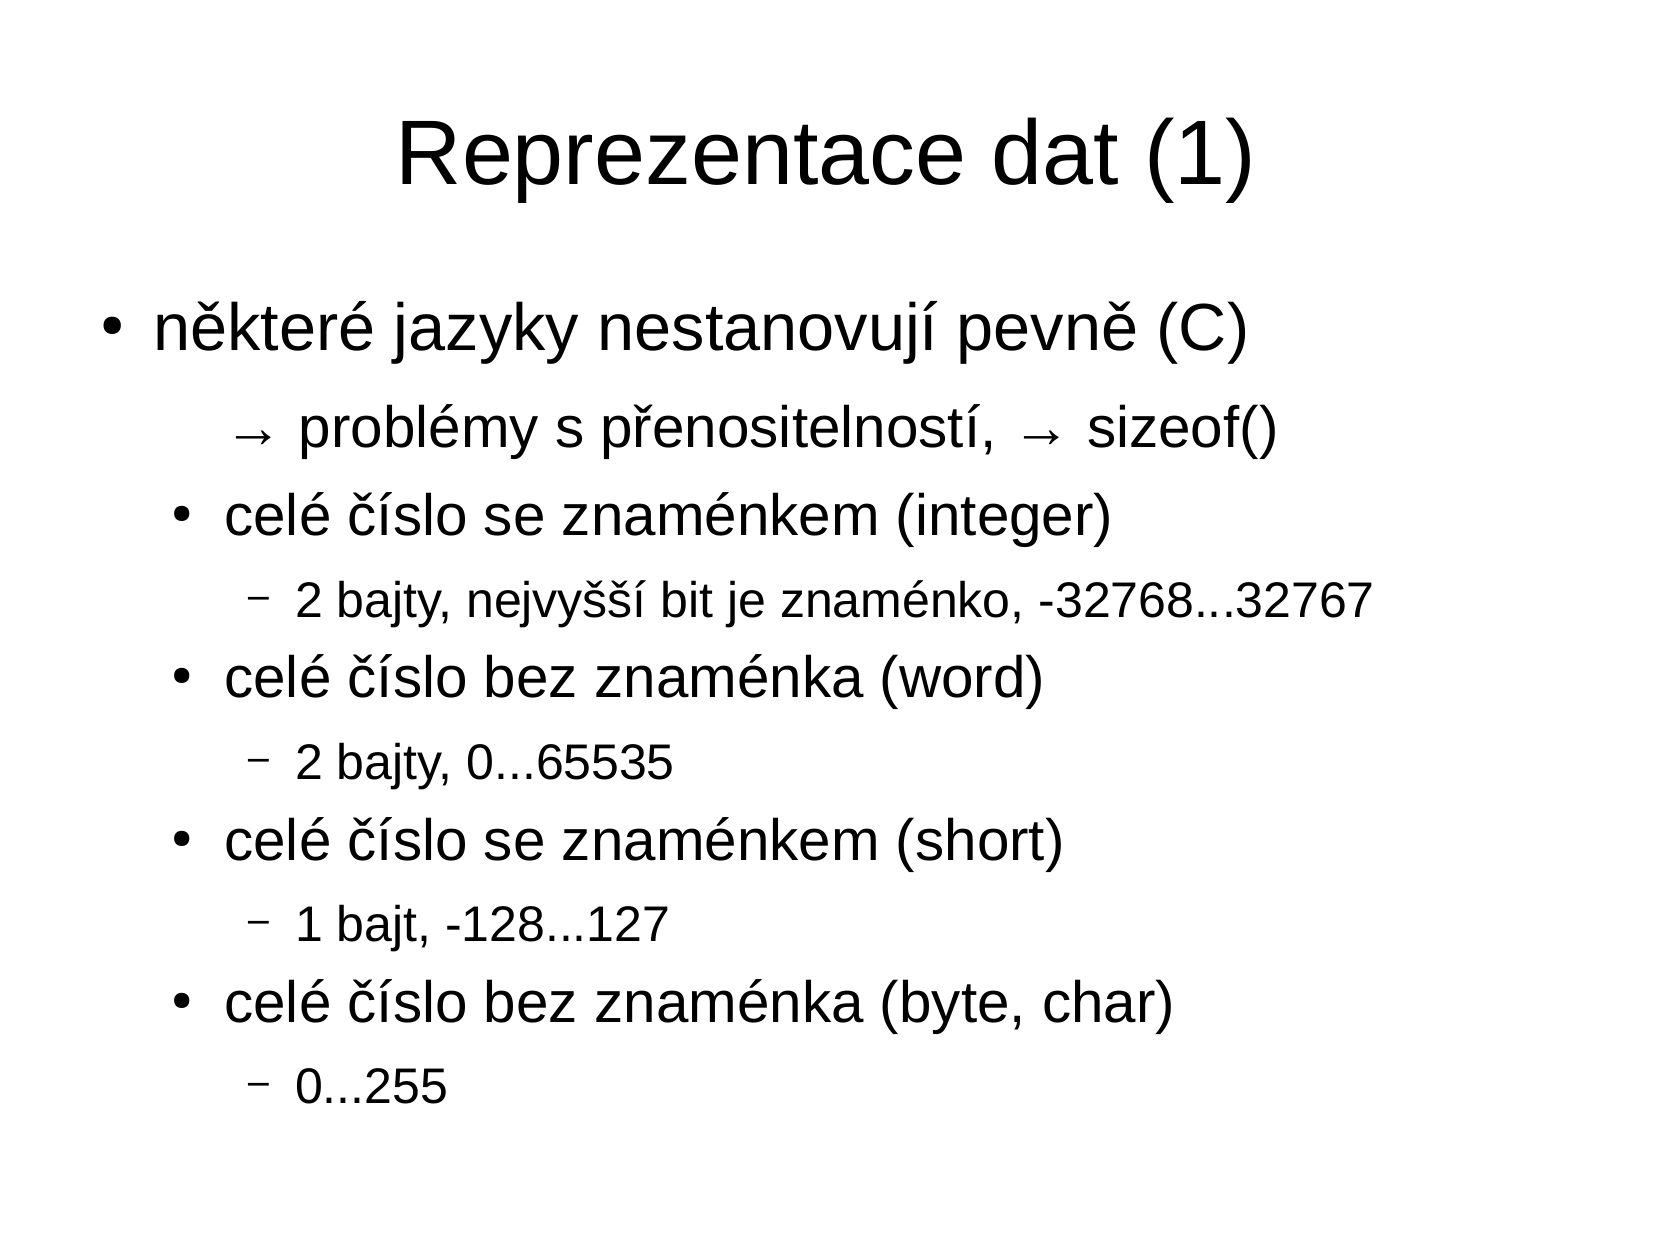

# Reprezentace dat (1)
některé jazyky nestanovují pevně (C)
→ problémy s přenositelností, → sizeof()
celé číslo se znaménkem (integer)
2 bajty, nejvyšší bit je znaménko, -32768...32767
celé číslo bez znaménka (word)
2 bajty, 0...65535
celé číslo se znaménkem (short)
1 bajt, -128...127
celé číslo bez znaménka (byte, char)
0...255